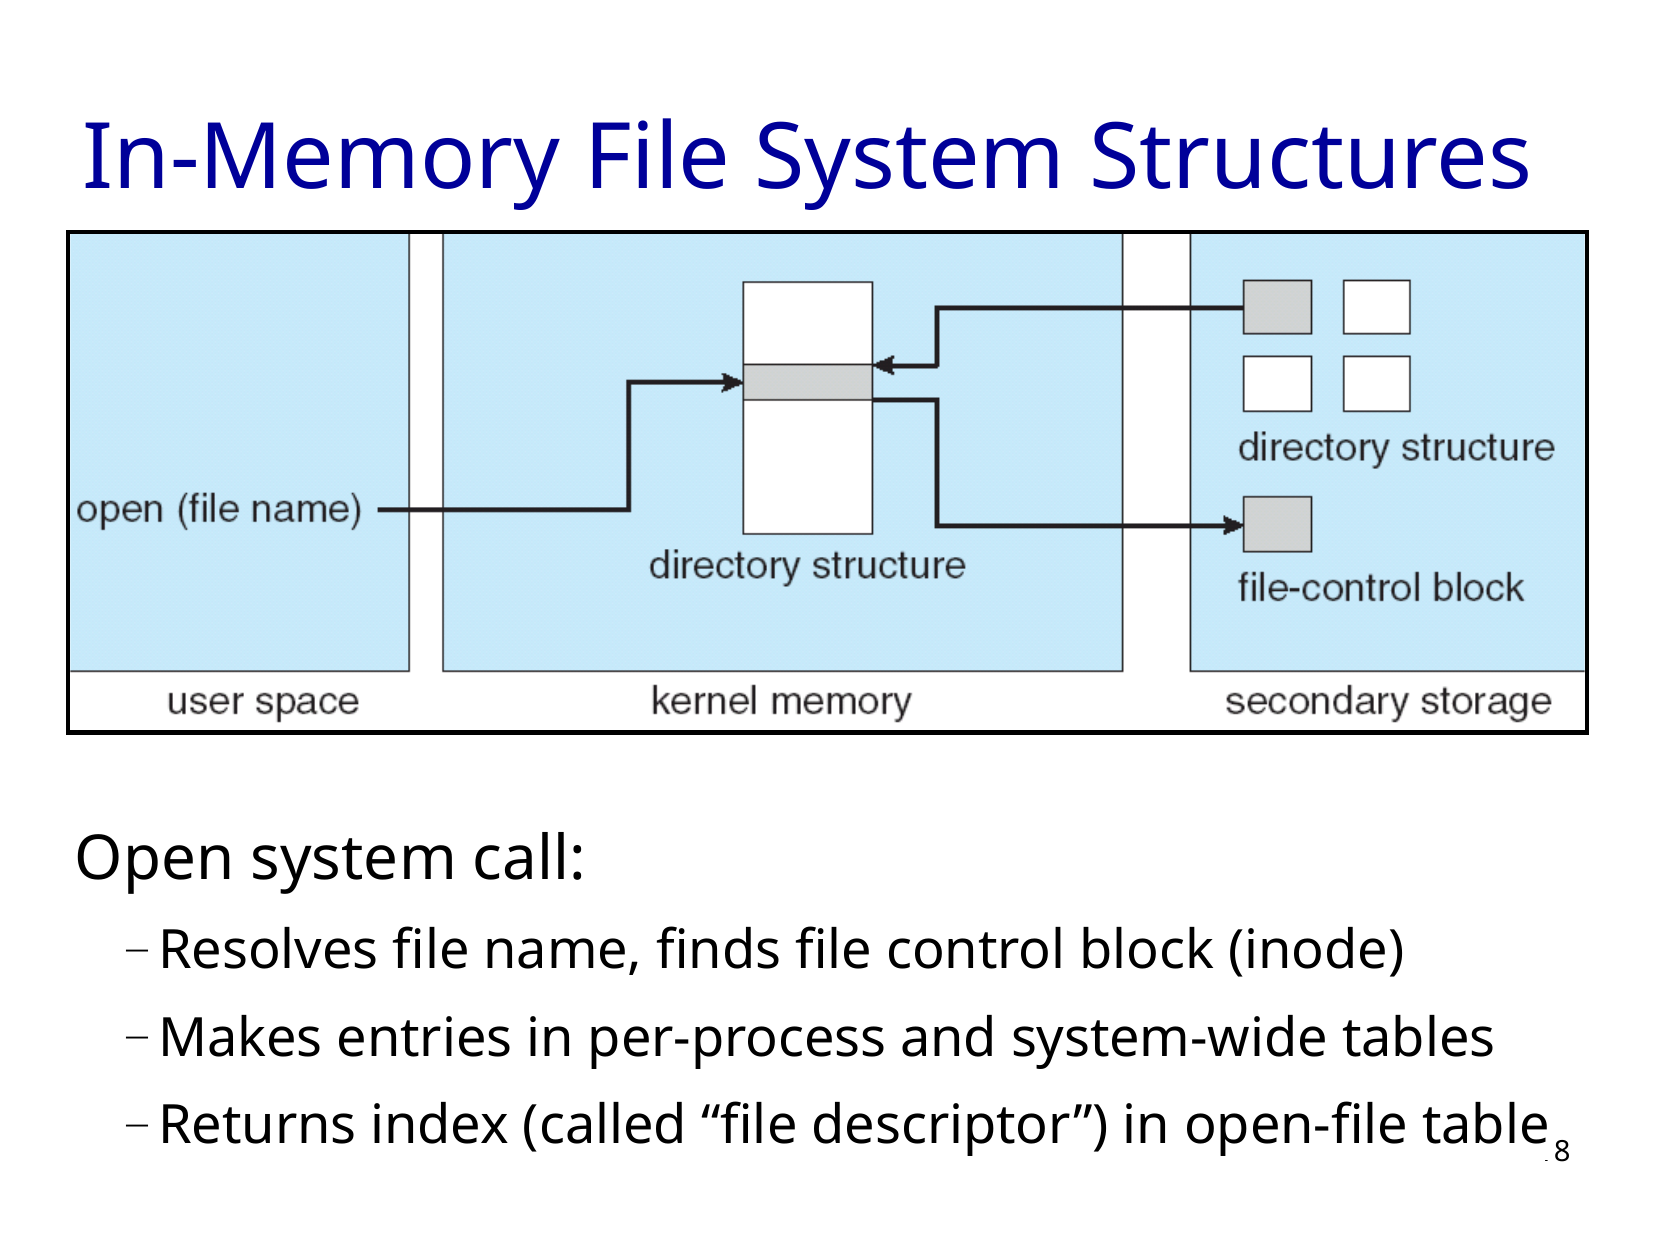

In-Memory File System Structures
# Open system call:
Resolves file name, finds file control block (inode)
Makes entries in per-process and system-wide tables
Returns index (called “file descriptor”) in open-file table
18